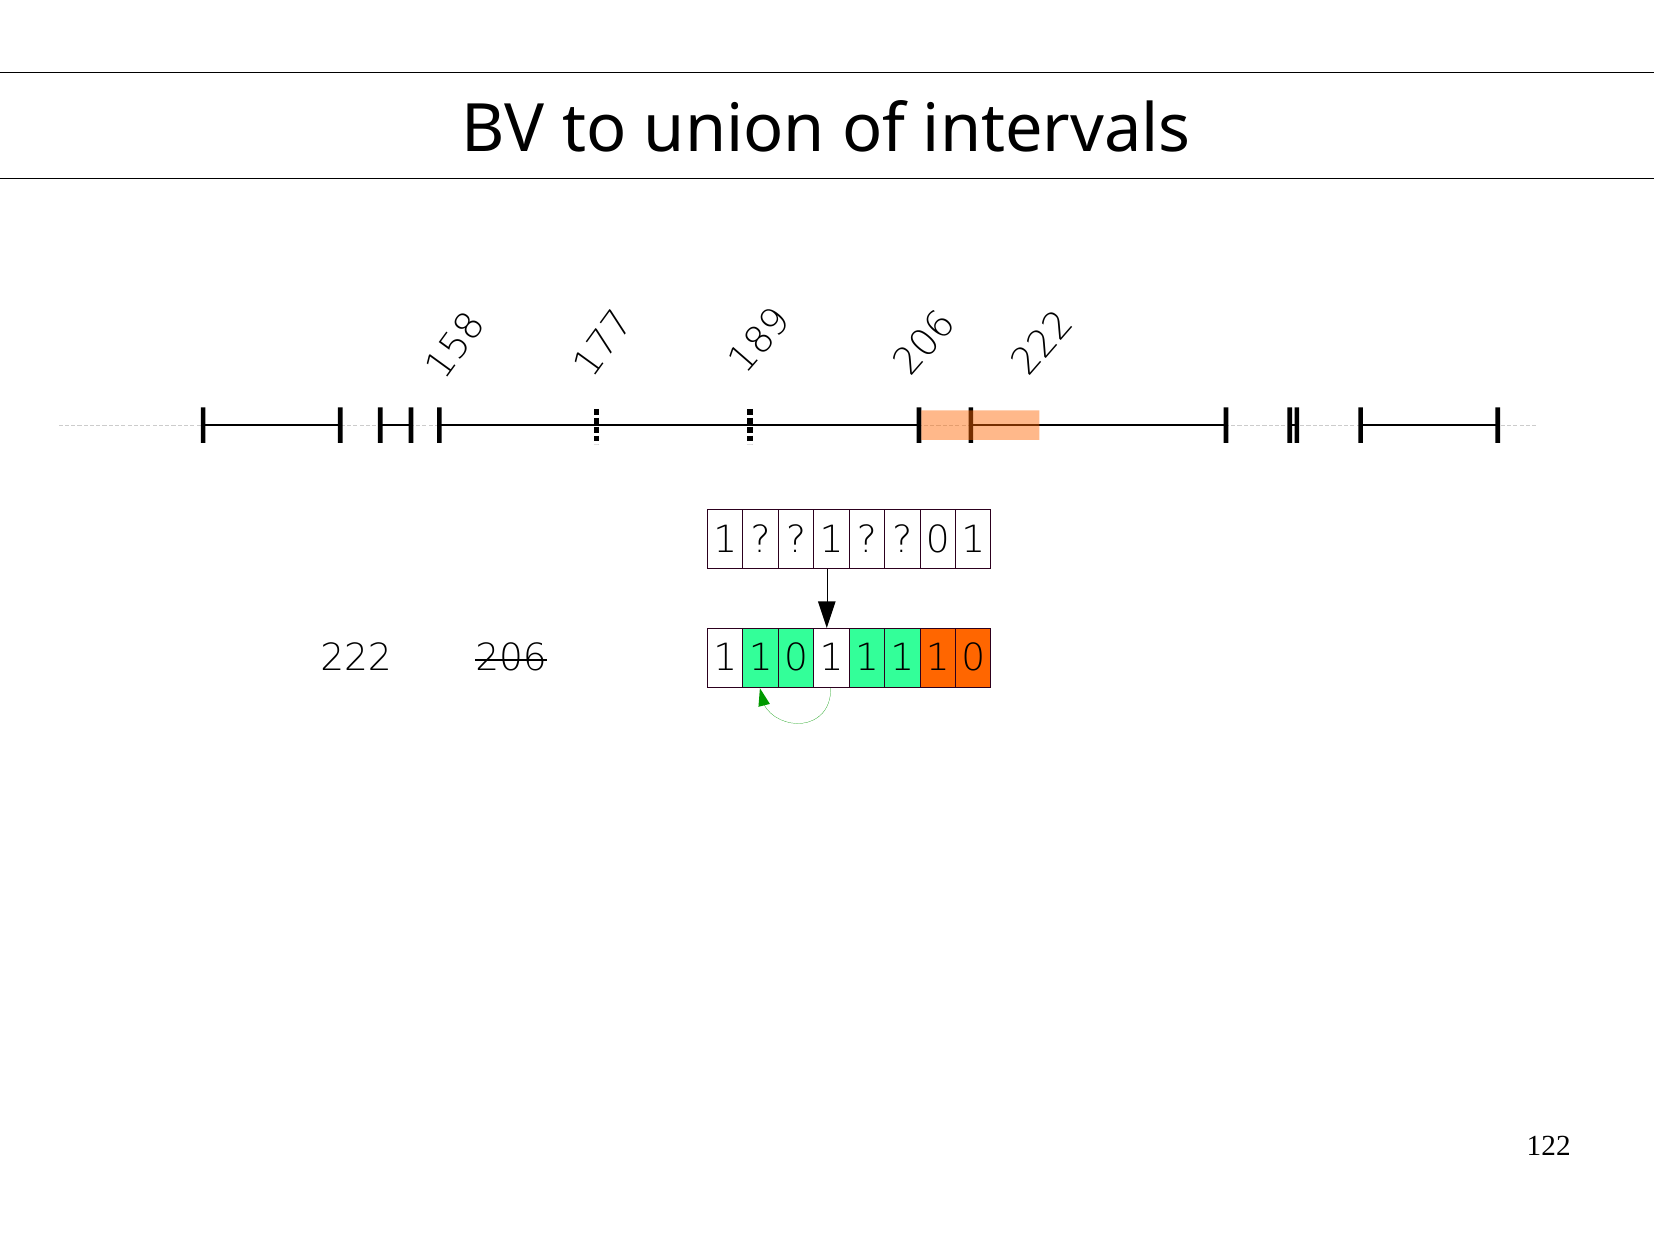

BV to union of intervals
We have to find the closest one that can be decreased, and that means turn all bits to 1 if we can, because that will MINIMIZE the decrease
189
206
222
177
158
1
?
?
1
?
?
0
1
1
0
1
1
1
1
1
0
222
206
122